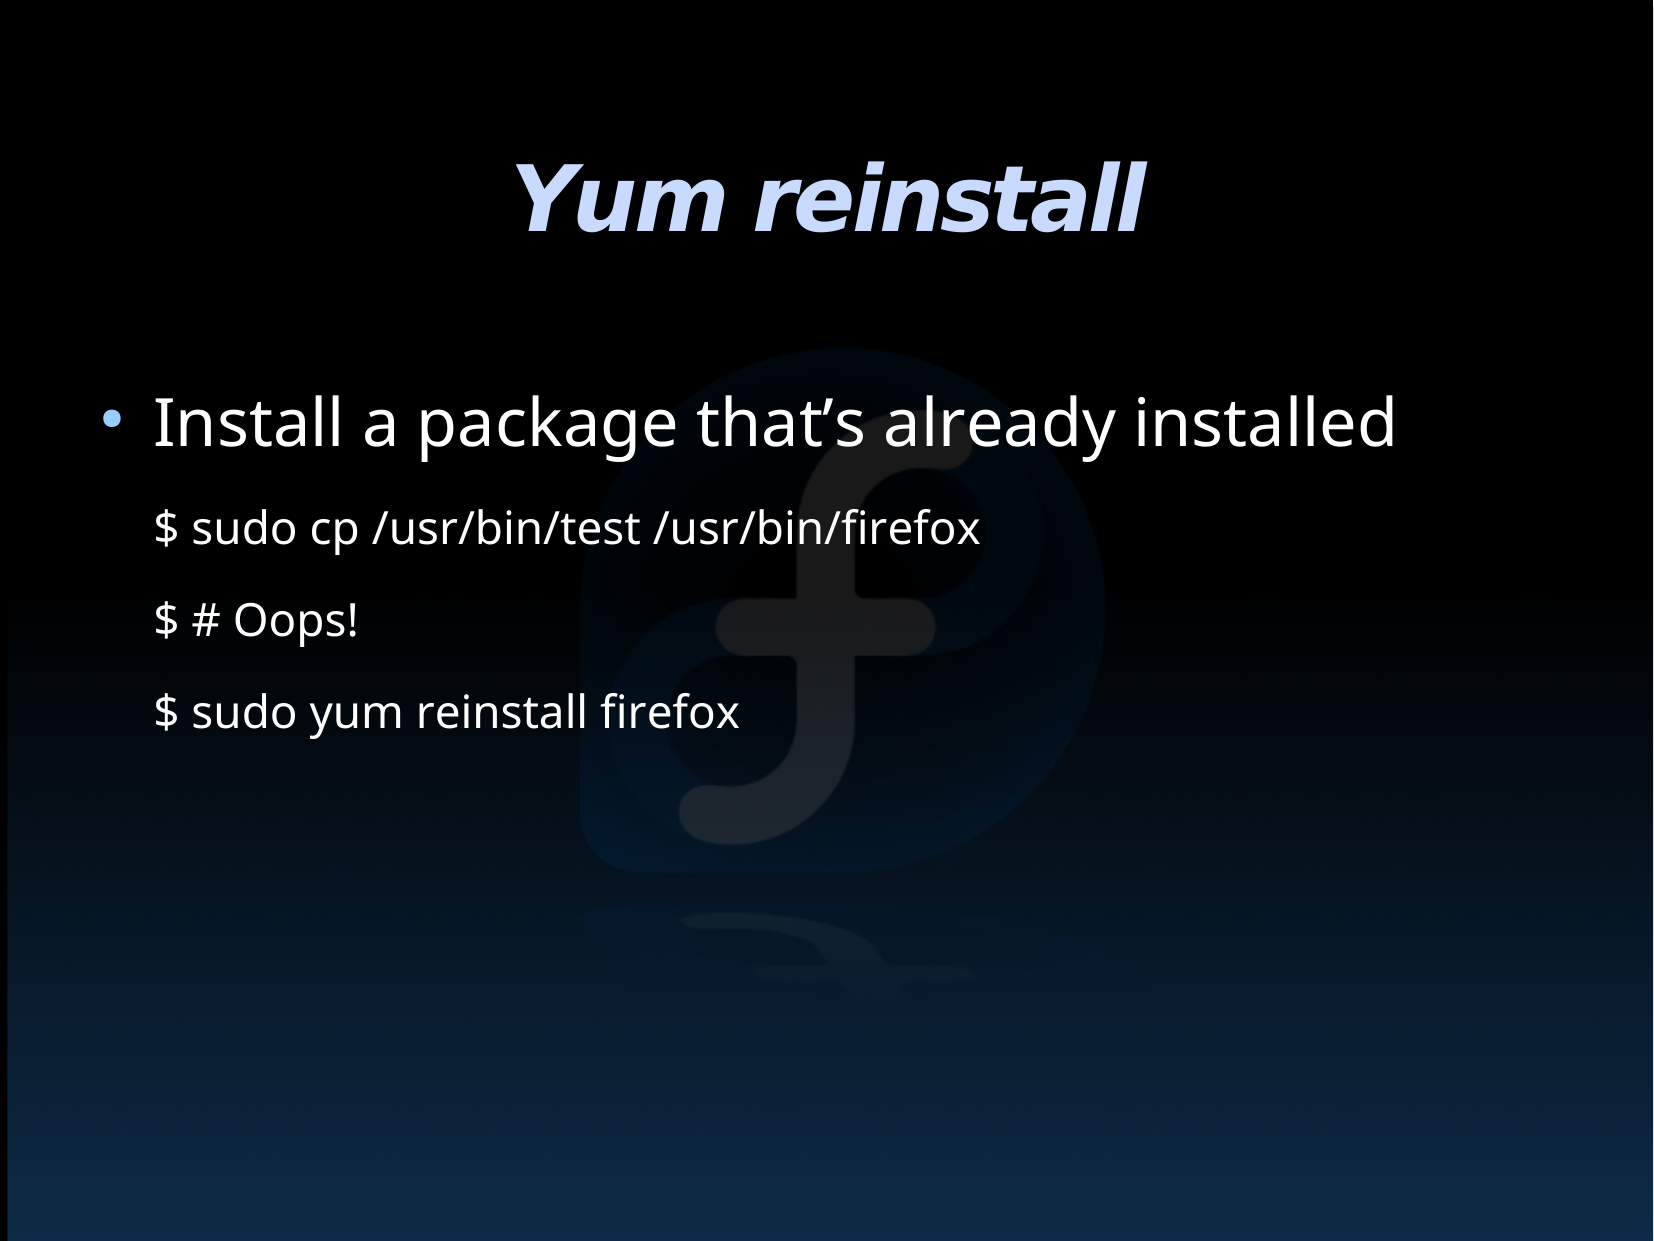

# Yum reinstall
Install a package that’s already installed
$ sudo cp /usr/bin/test /usr/bin/firefox
$ # Oops!
$ sudo yum reinstall firefox